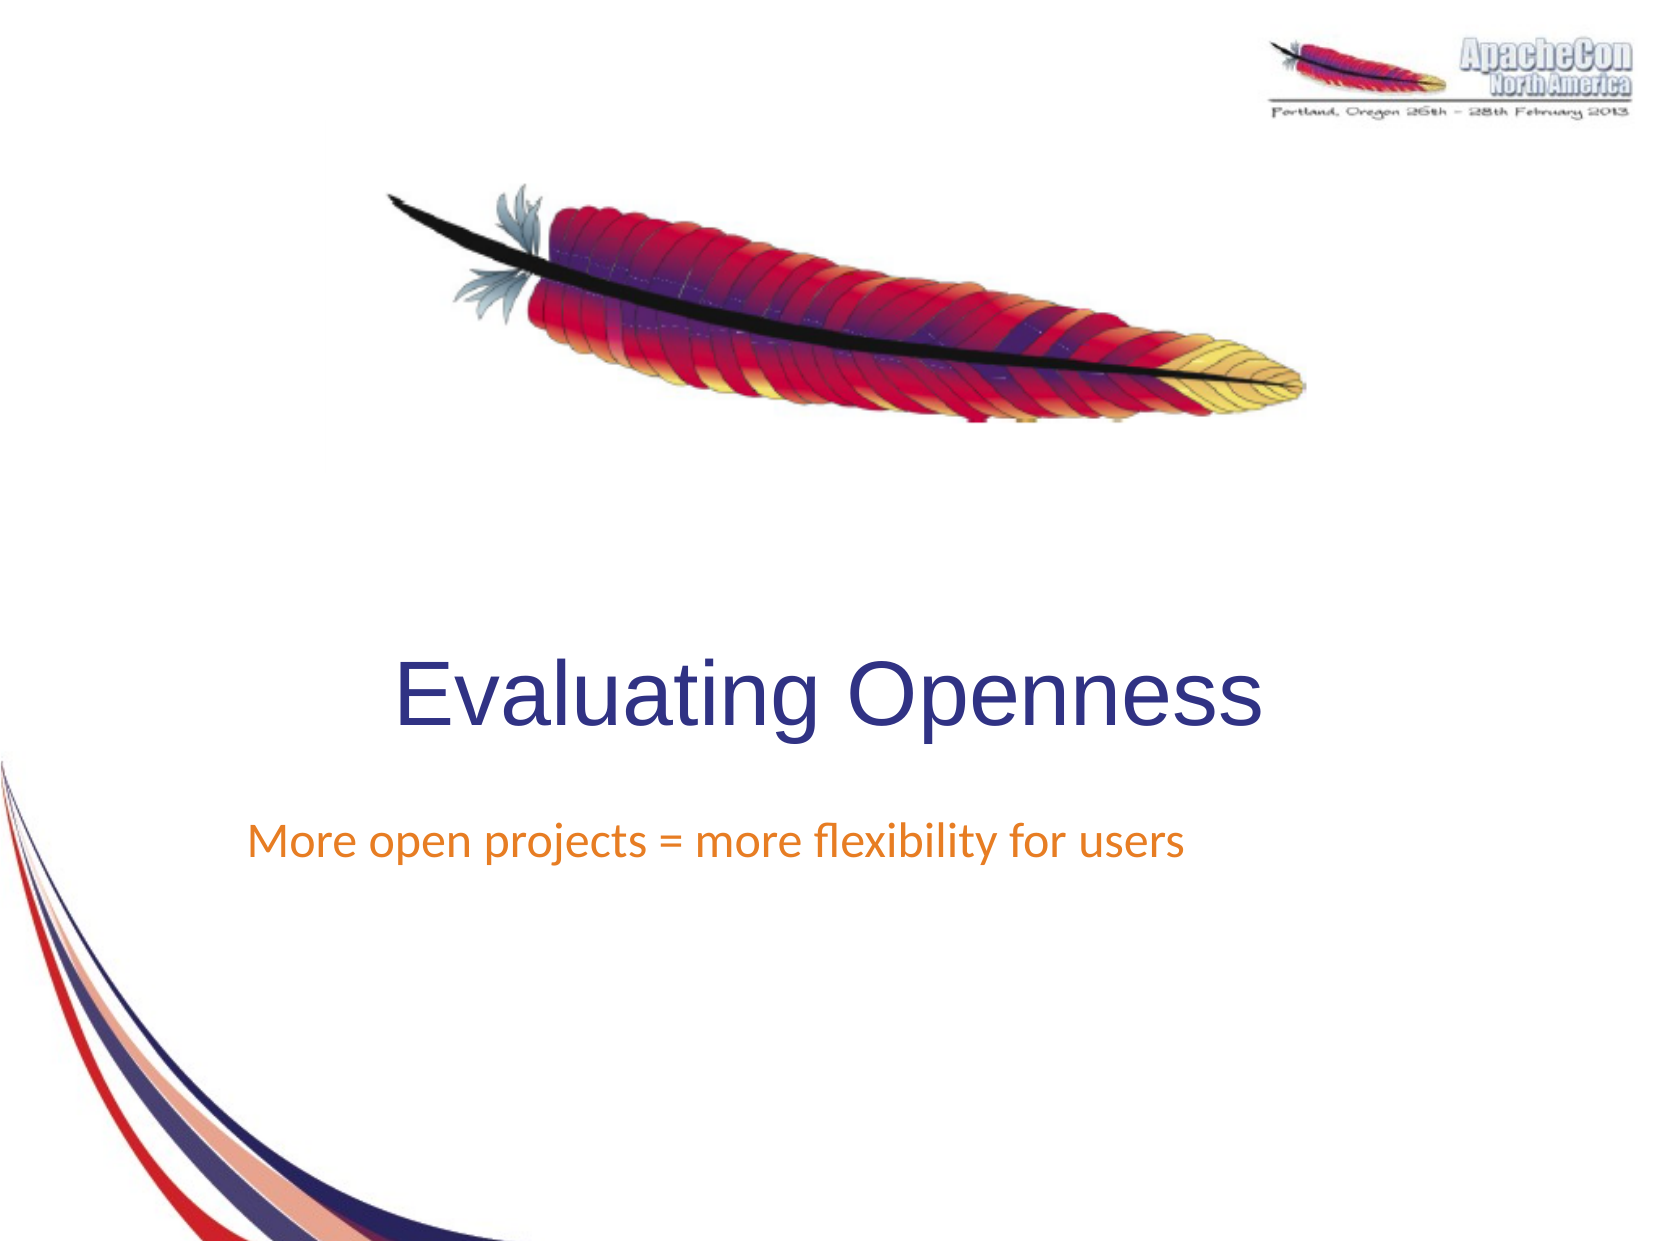

# Evaluating Openness
More open projects = more flexibility for users